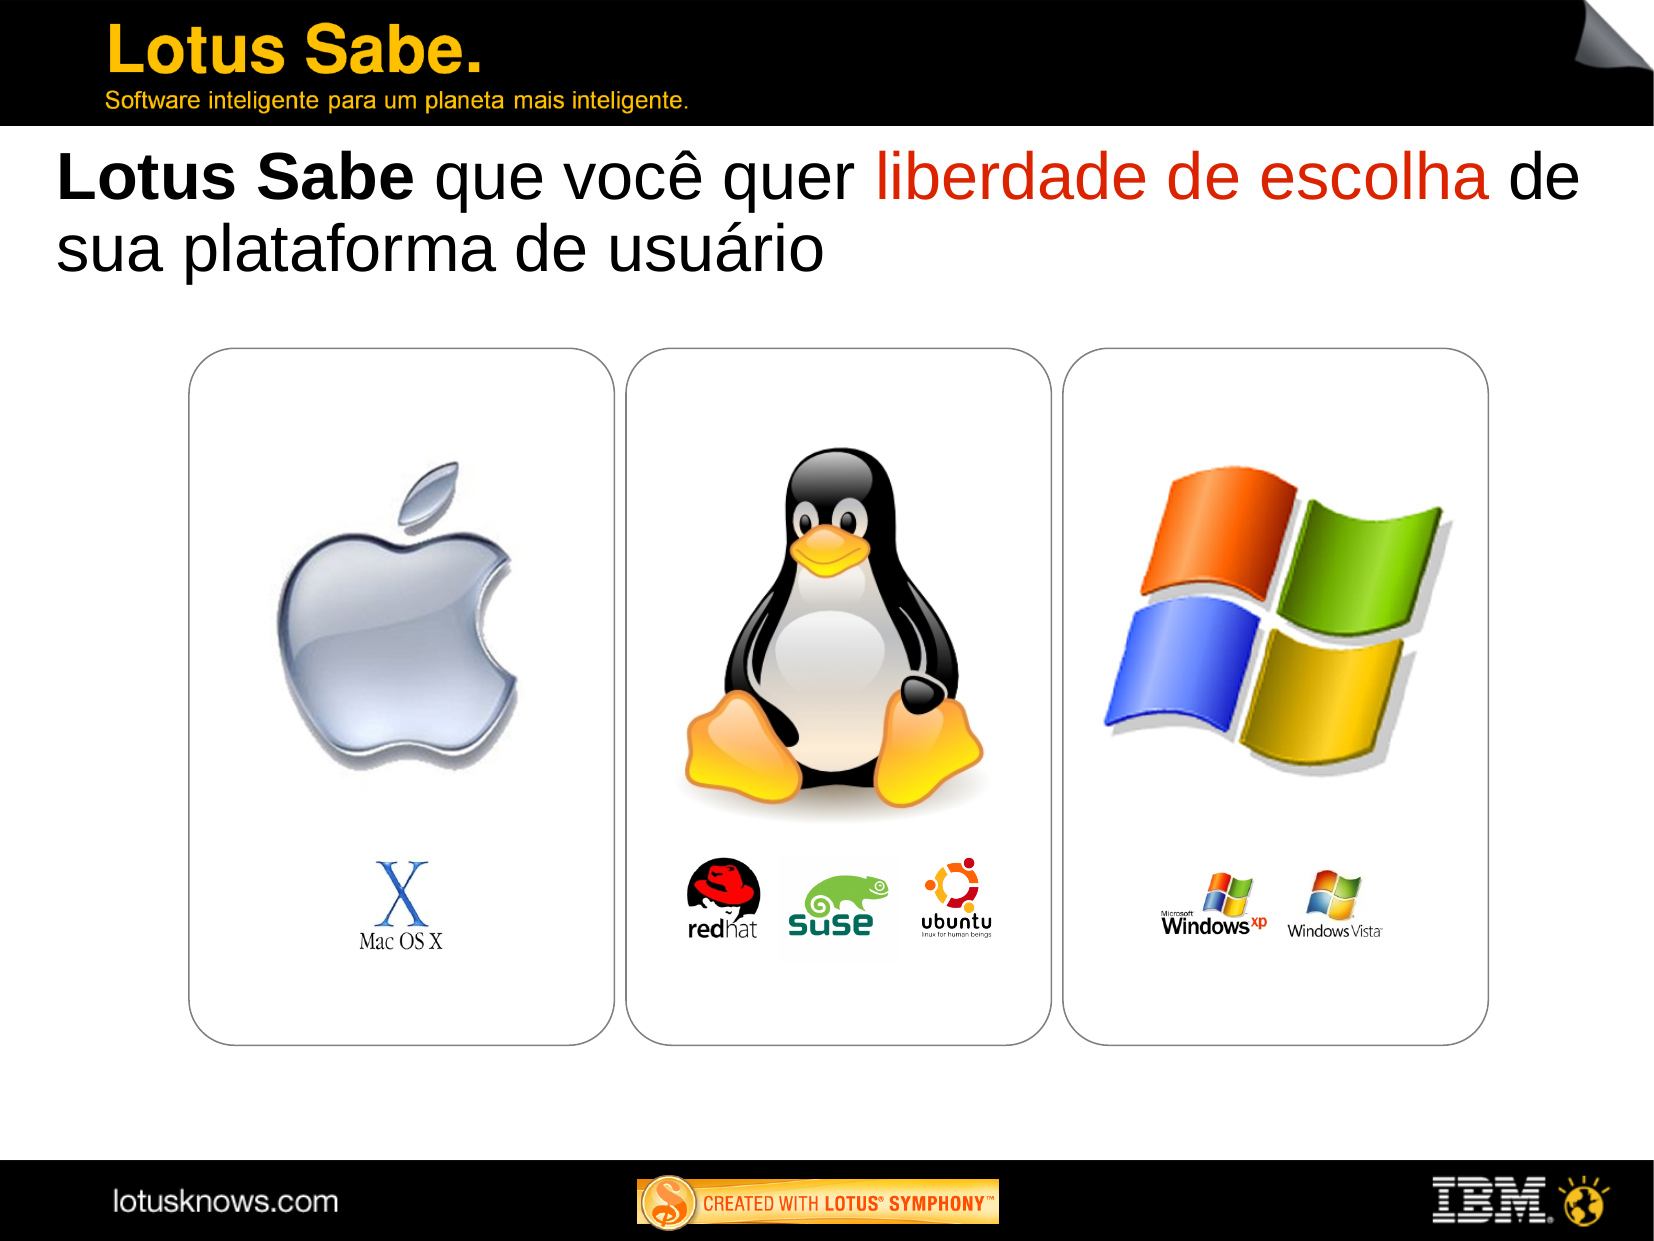

# Lotus Sabe que você quer liberdade de escolha de sua plataforma de usuário